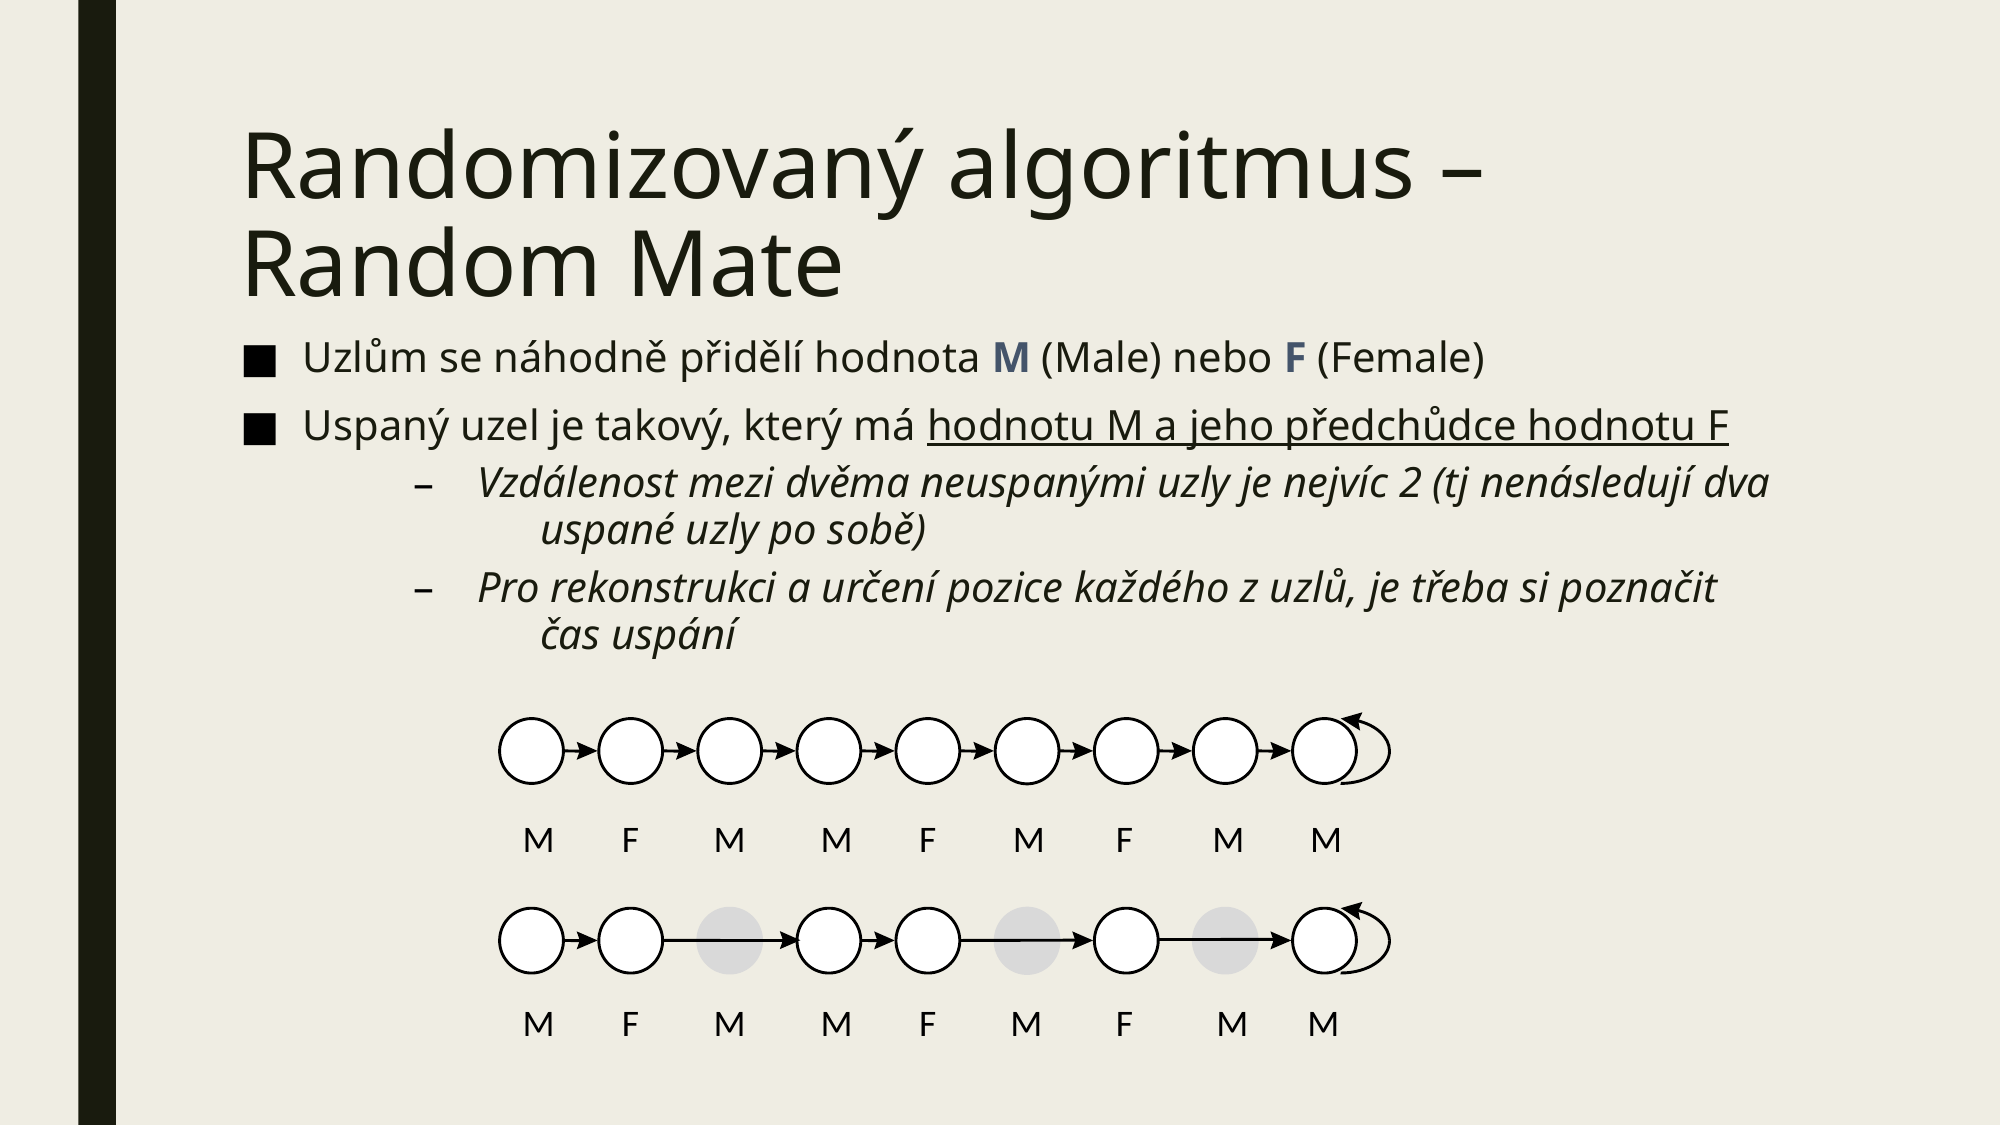

# Randomizovaný algoritmus – Random Mate
Uzlům se náhodně přidělí hodnota M (Male) nebo F (Female)
Uspaný uzel je takový, který má hodnotu M a jeho předchůdce hodnotu F
Vzdálenost mezi dvěma neuspanými uzly je nejvíc 2 (tj nenásledují dva uspané uzly po sobě)
Pro rekonstrukci a určení pozice každého z uzlů, je třeba si poznačit čas uspání
M
F
M
M
F
M
F
M
M
M
F
M
M
F
M
F
M
M